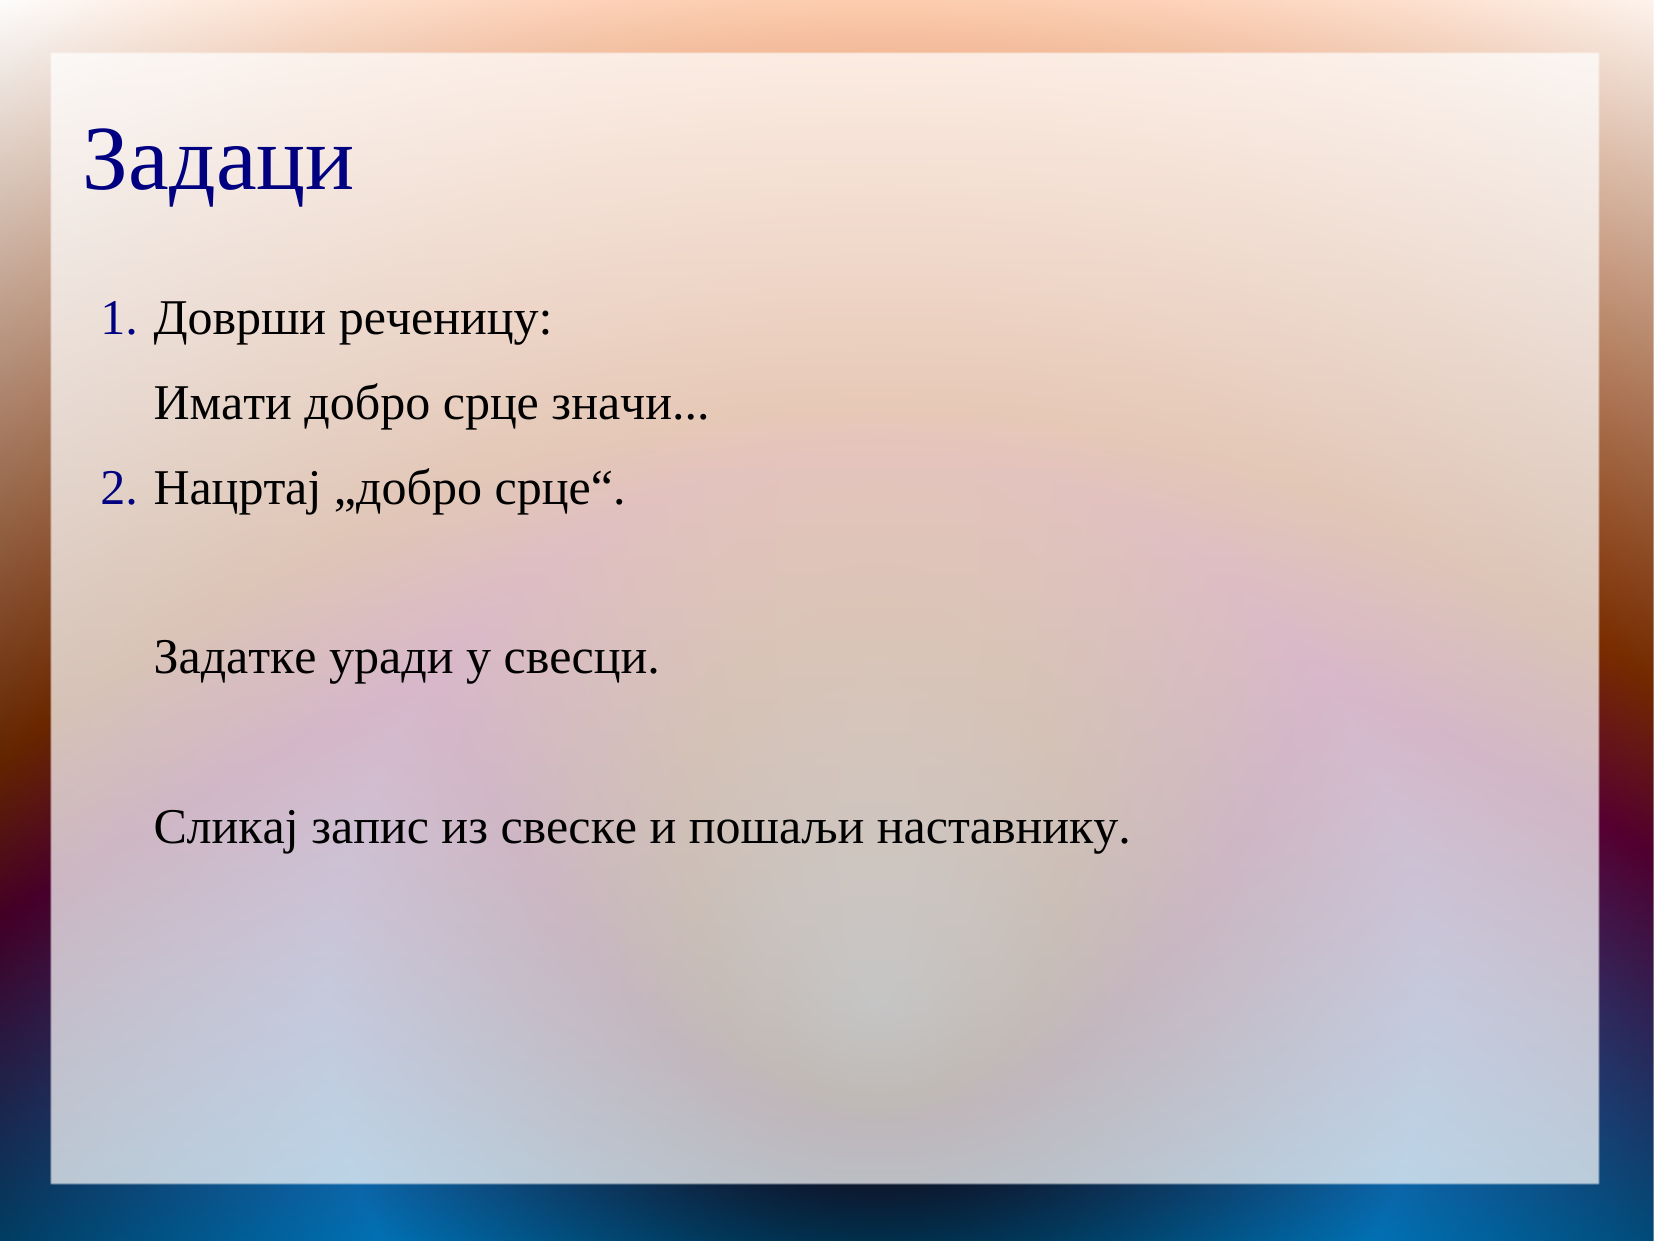

# Задаци
Доврши реченицу:
Имати добро срце значи...
Нацртај „добро срце“.
Задатке уради у свесци.
Сликај запис из свеске и пошаљи наставнику.